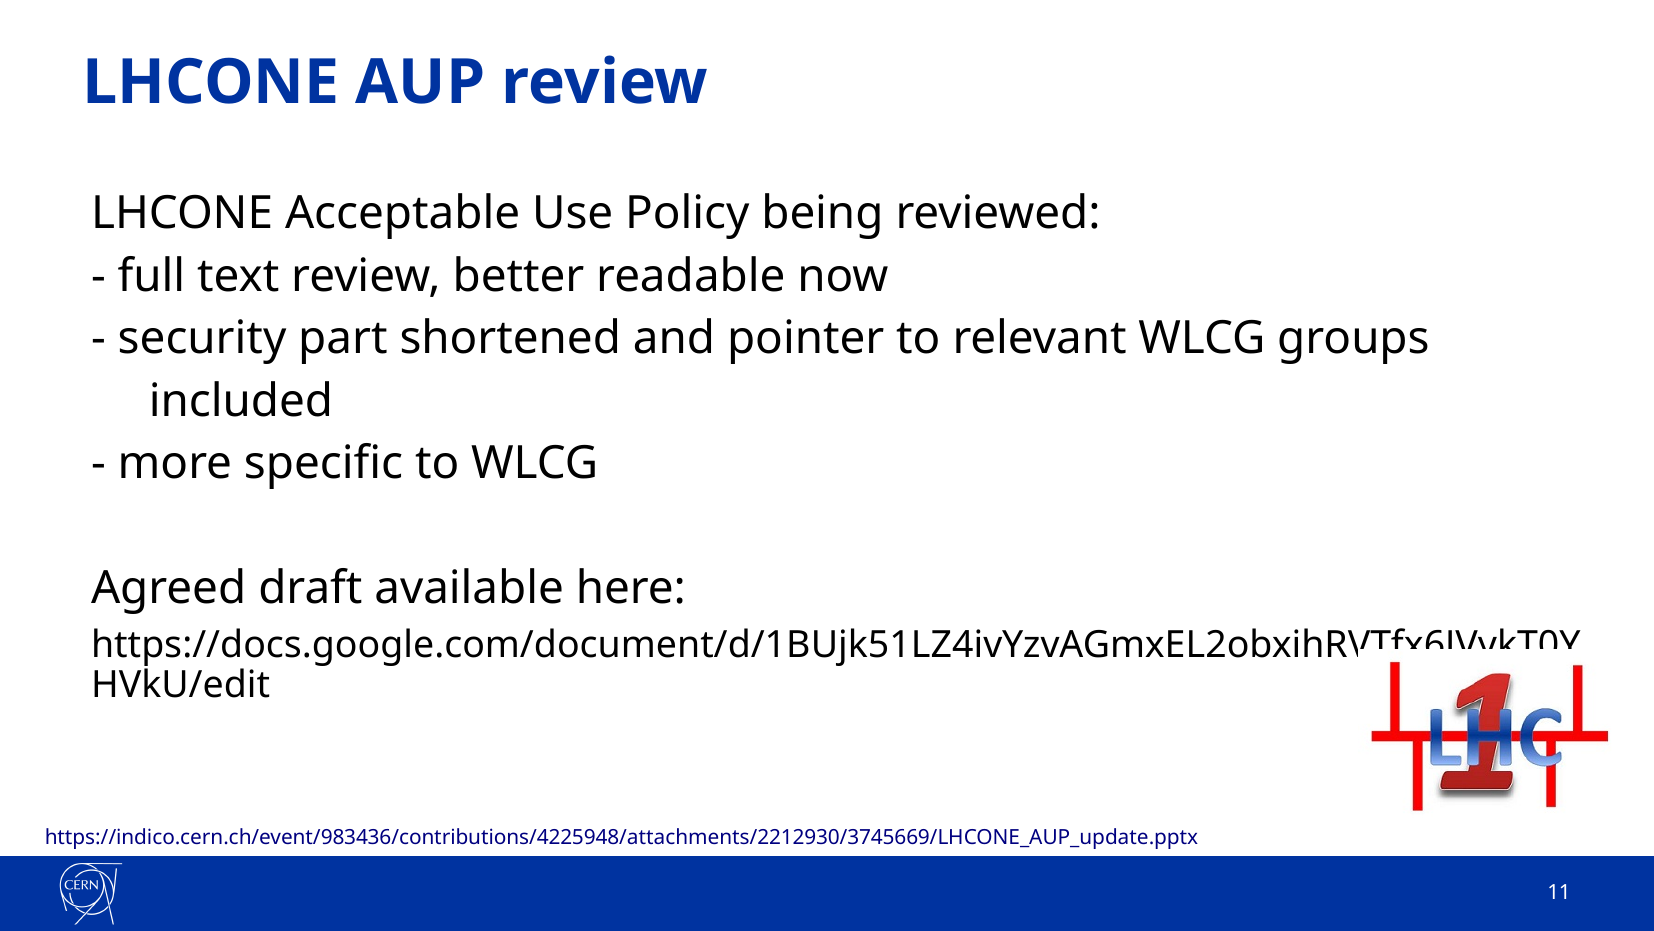

# LHCONE AUP review
LHCONE Acceptable Use Policy being reviewed:
- full text review, better readable now
- security part shortened and pointer to relevant WLCG groups included
- more specific to WLCG
Agreed draft available here:
https://docs.google.com/document/d/1BUjk51LZ4ivYzvAGmxEL2obxihRVTfx6JVykT0YHVkU/edit
https://indico.cern.ch/event/983436/contributions/4225948/attachments/2212930/3745669/LHCONE_AUP_update.pptx
11